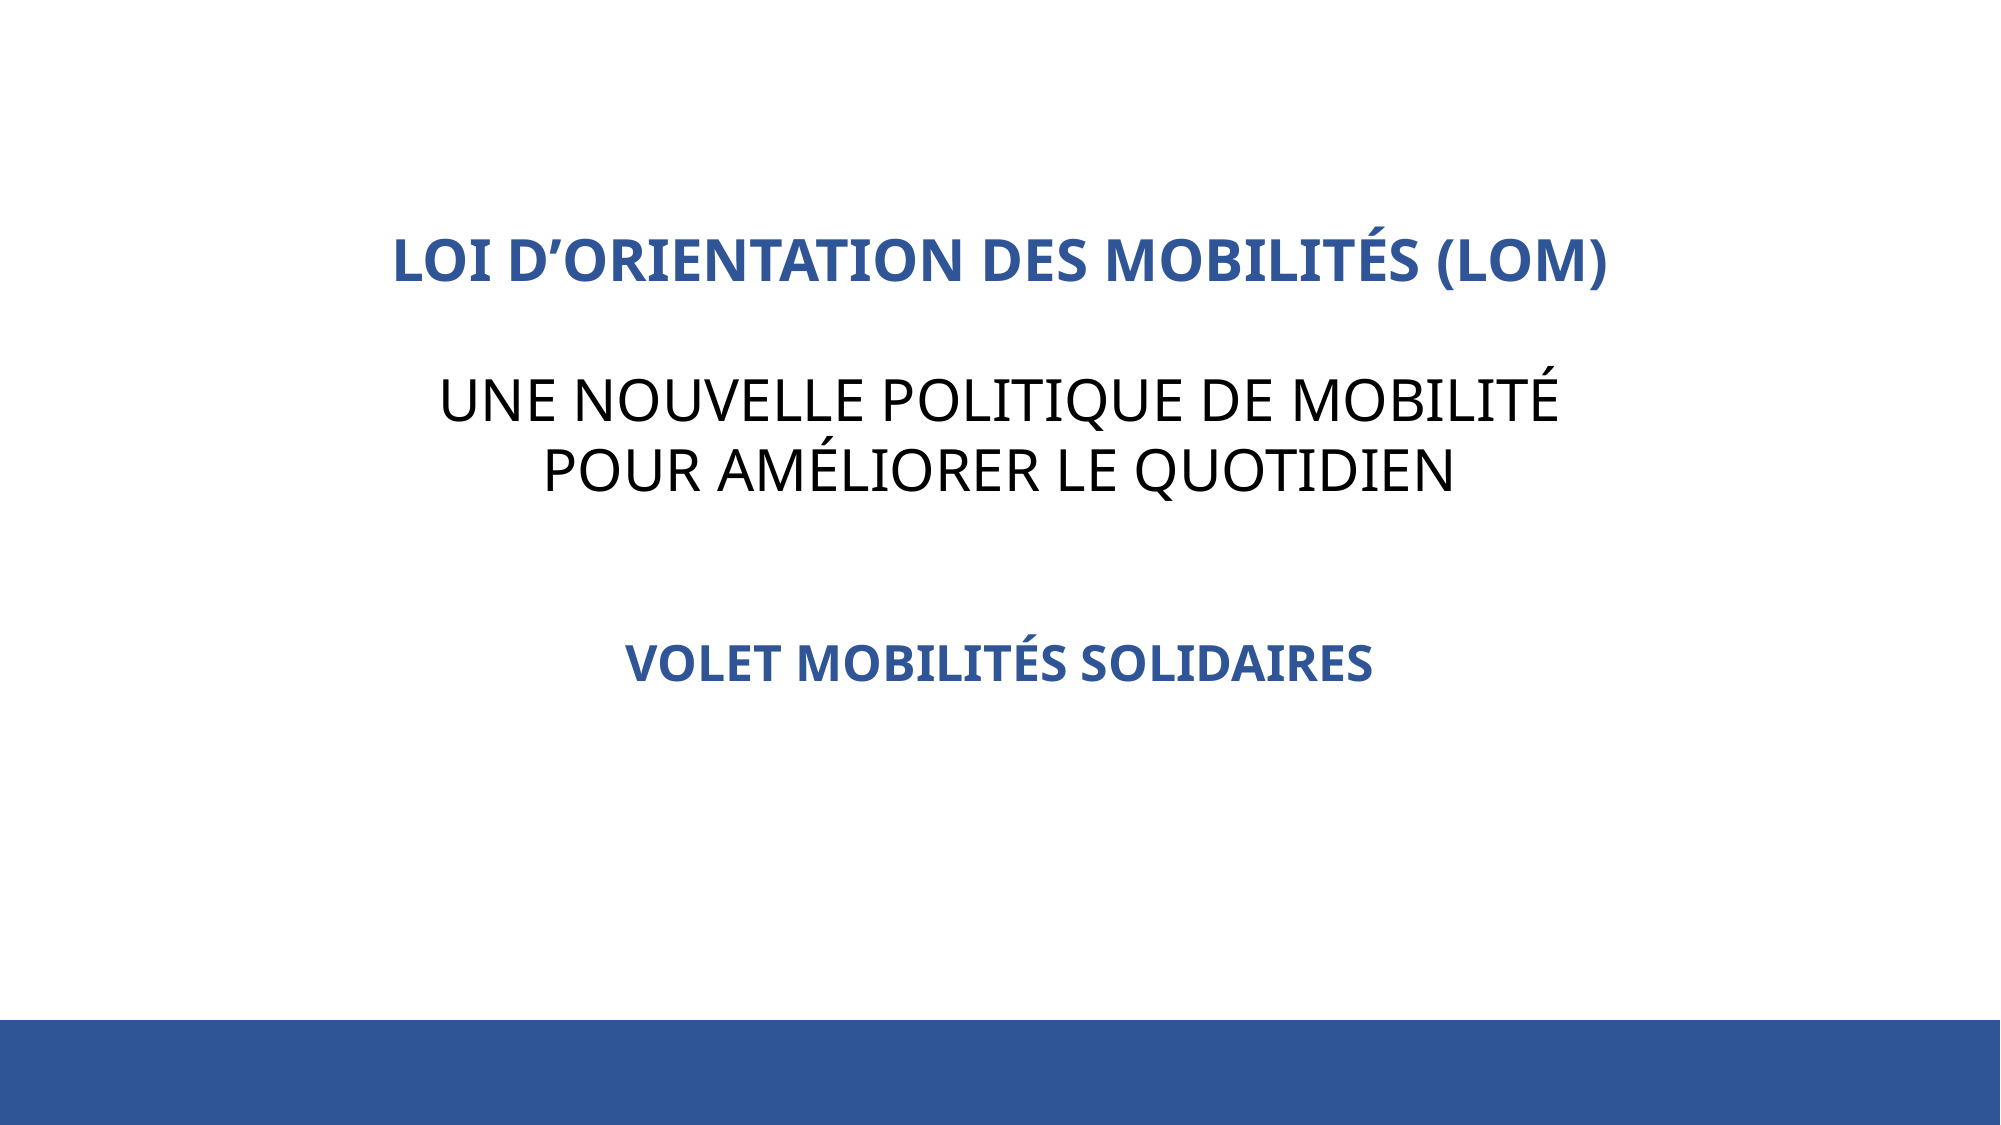

LOI D’ORIENTATION DES MOBILITÉS (LOM)
UNE NOUVELLE POLITIQUE DE MOBILITÉ
POUR AMÉLIORER LE QUOTIDIEN
VOLET MOBILITÉS SOLIDAIRES